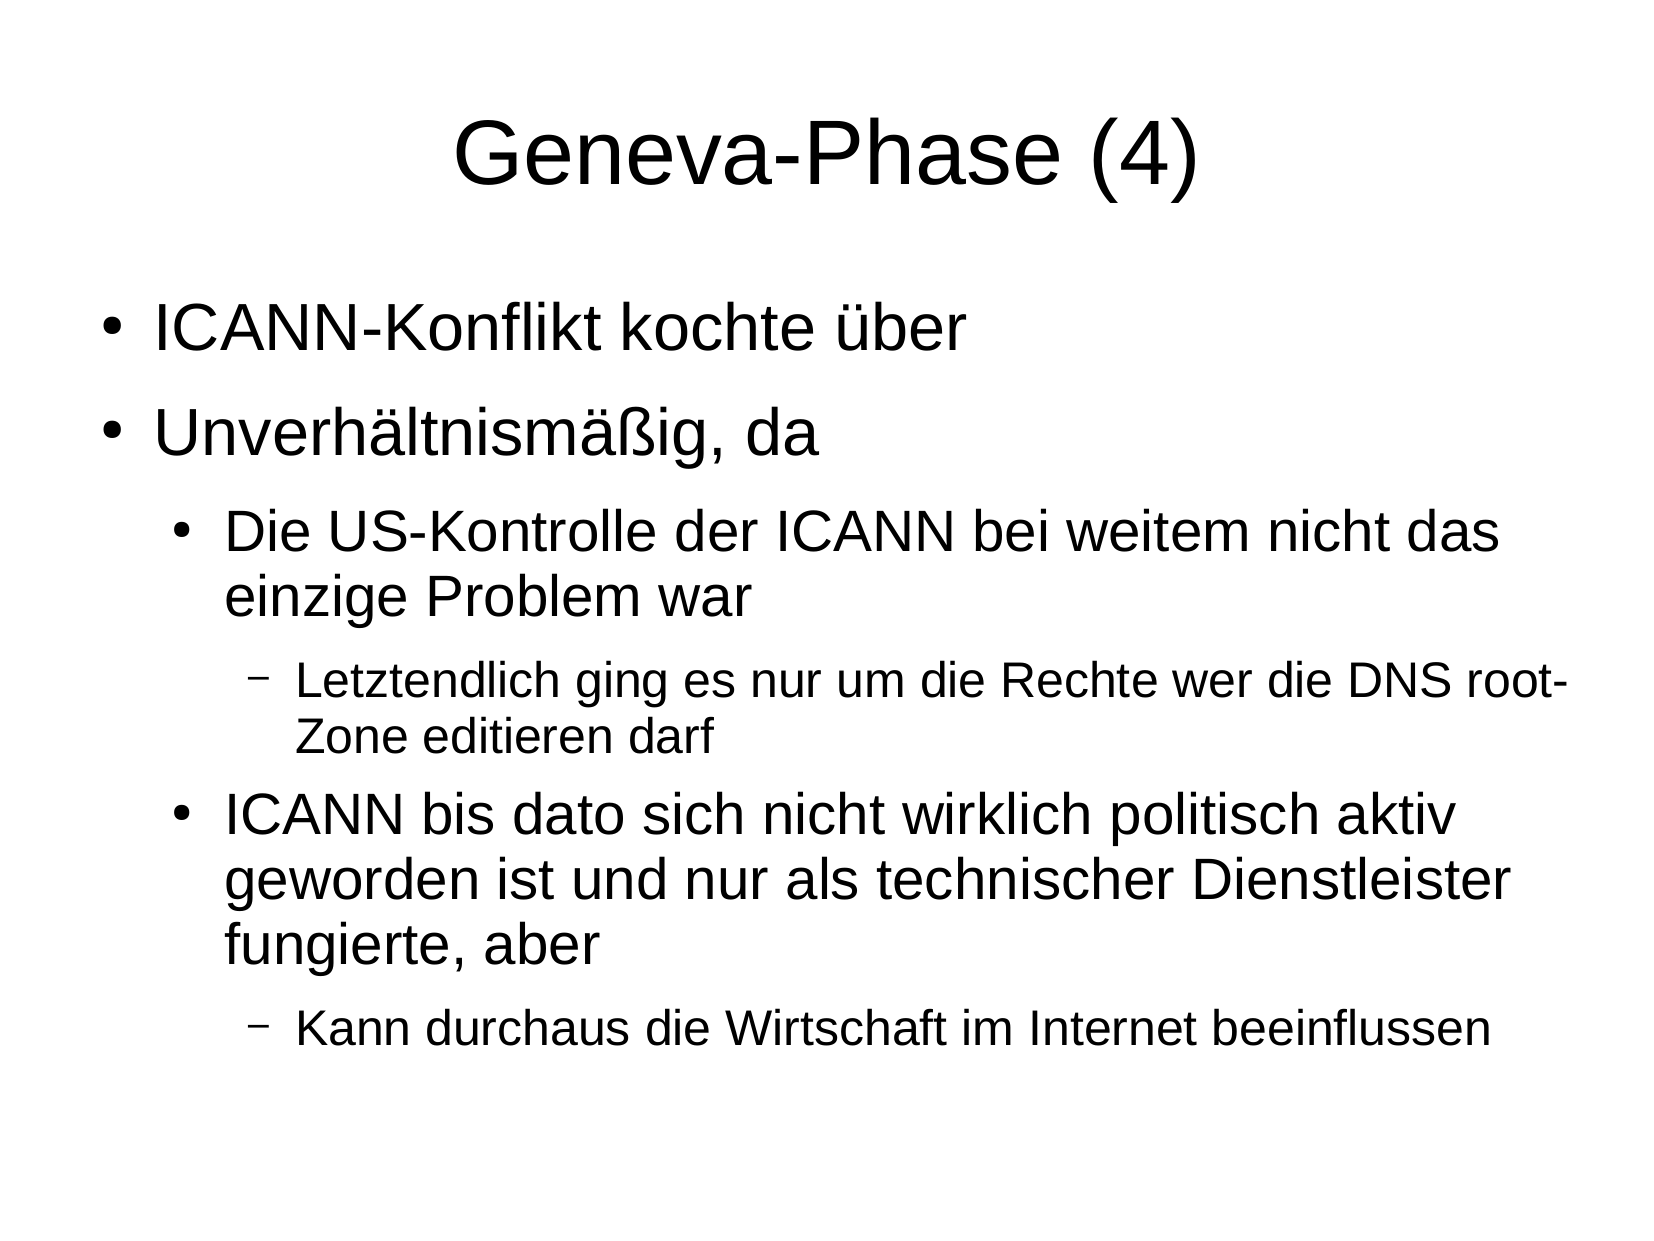

# Geneva-Phase (4)
ICANN-Konflikt kochte über
Unverhältnismäßig, da
Die US-Kontrolle der ICANN bei weitem nicht das einzige Problem war
Letztendlich ging es nur um die Rechte wer die DNS root-Zone editieren darf
ICANN bis dato sich nicht wirklich politisch aktiv geworden ist und nur als technischer Dienstleister fungierte, aber
Kann durchaus die Wirtschaft im Internet beeinflussen